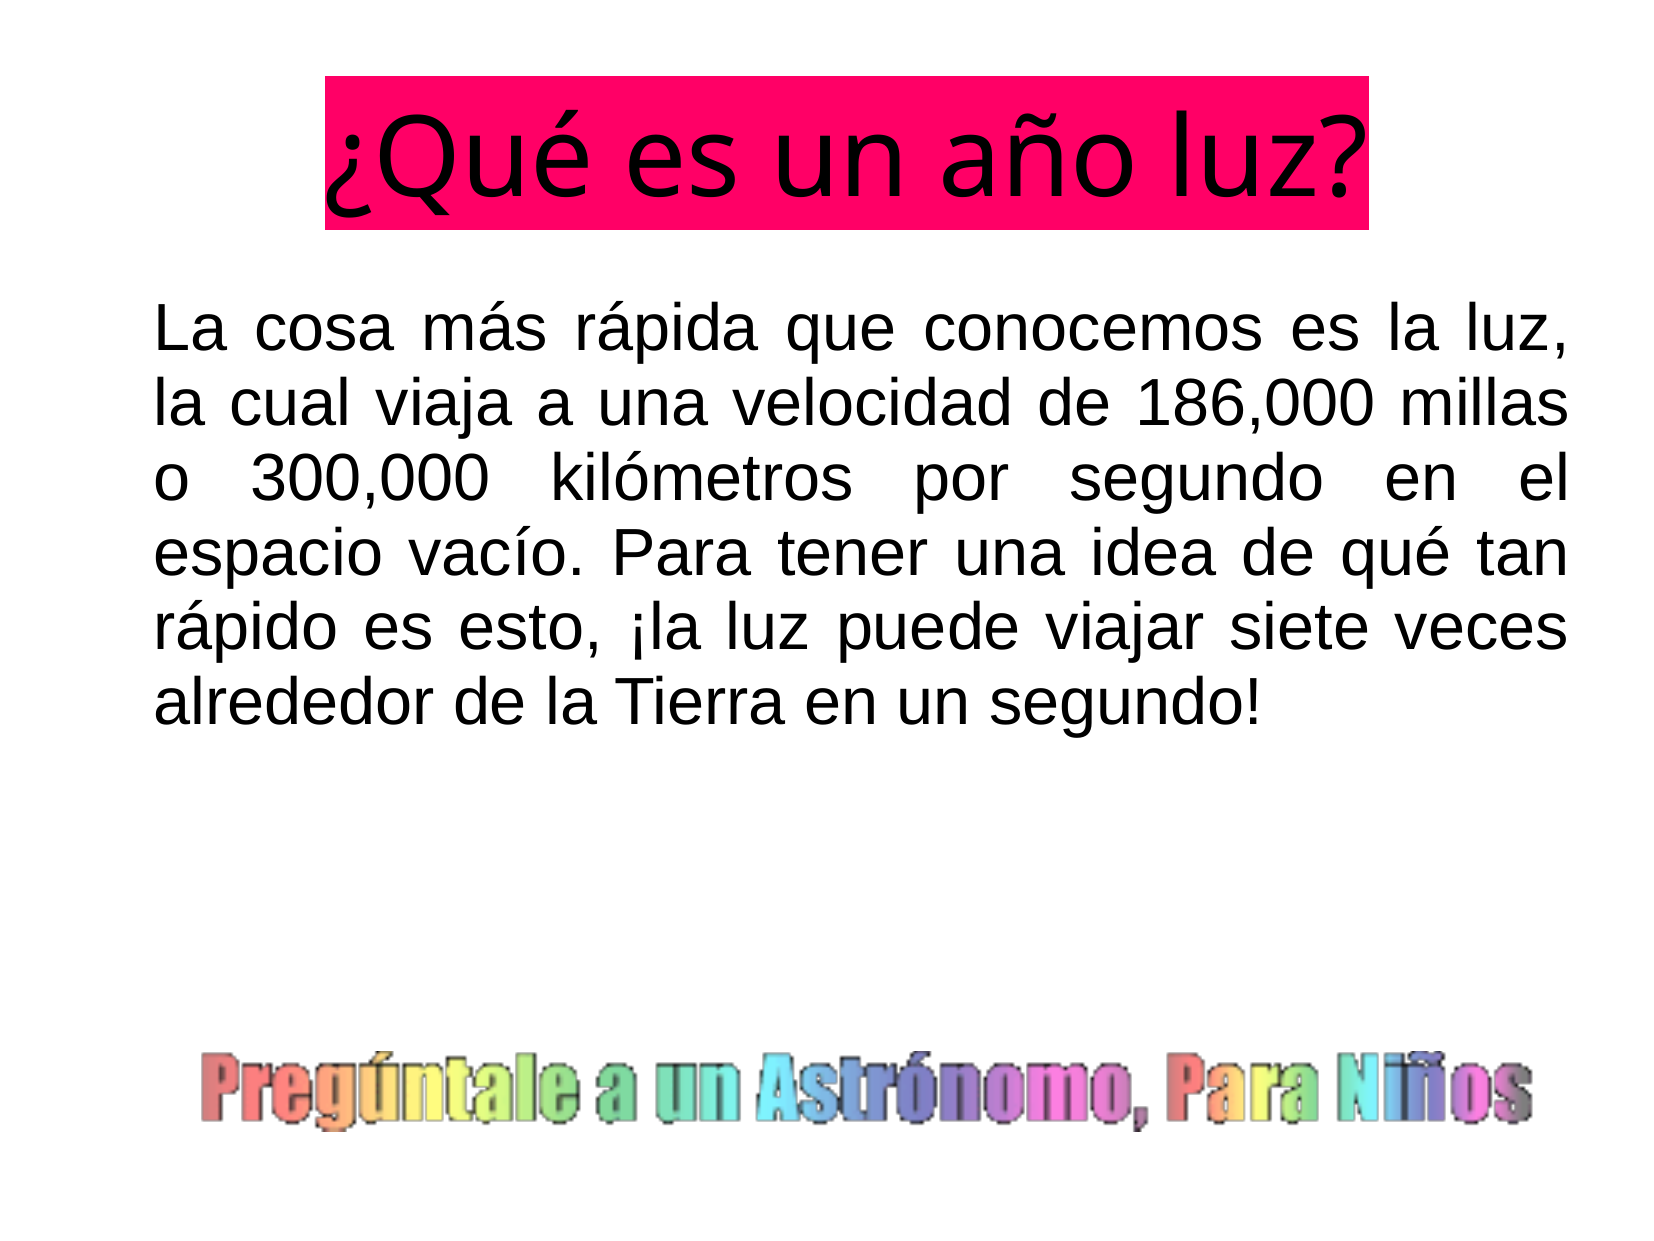

# ¿Qué es un año luz?
La cosa más rápida que conocemos es la luz, la cual viaja a una velocidad de 186,000 millas o 300,000 kilómetros por segundo en el espacio vacío. Para tener una idea de qué tan rápido es esto, ¡la luz puede viajar siete veces alrededor de la Tierra en un segundo!